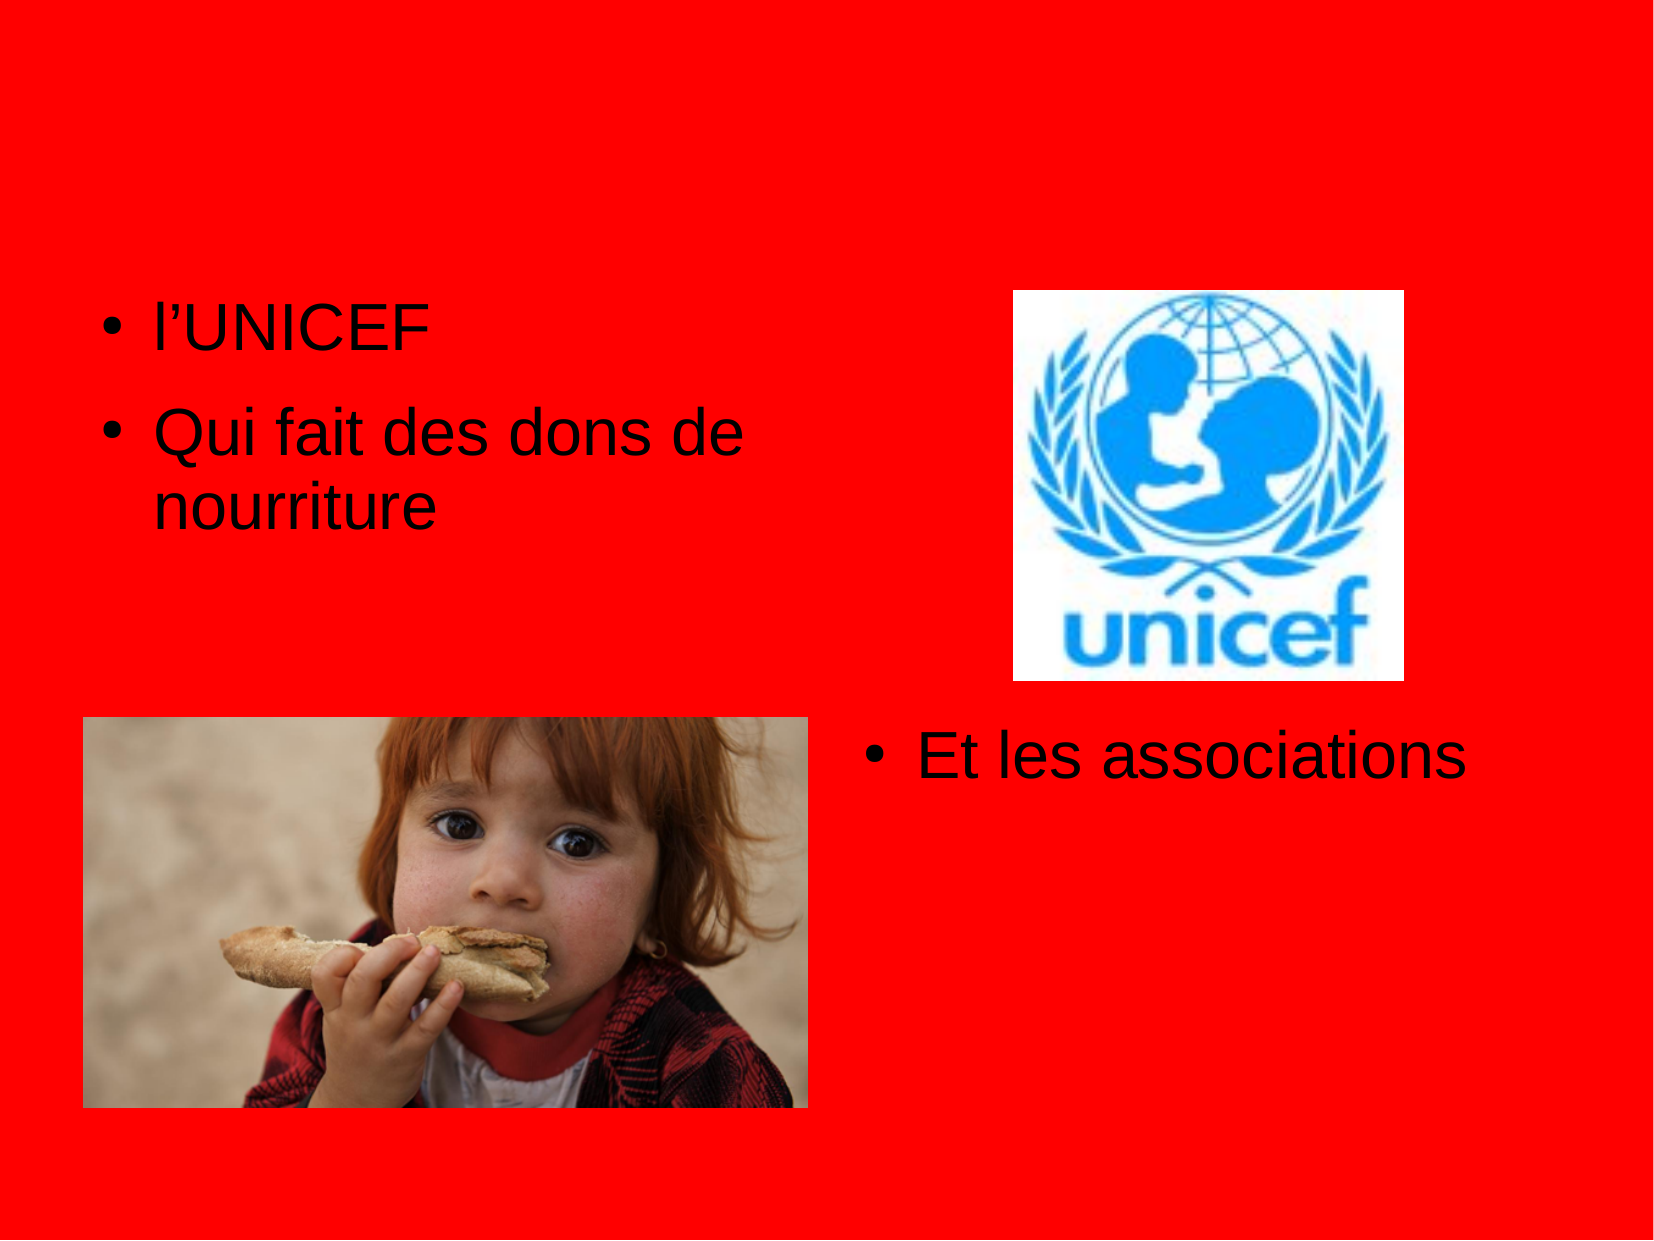

# l’UNICEF
Qui fait des dons de nourriture
Et les associations